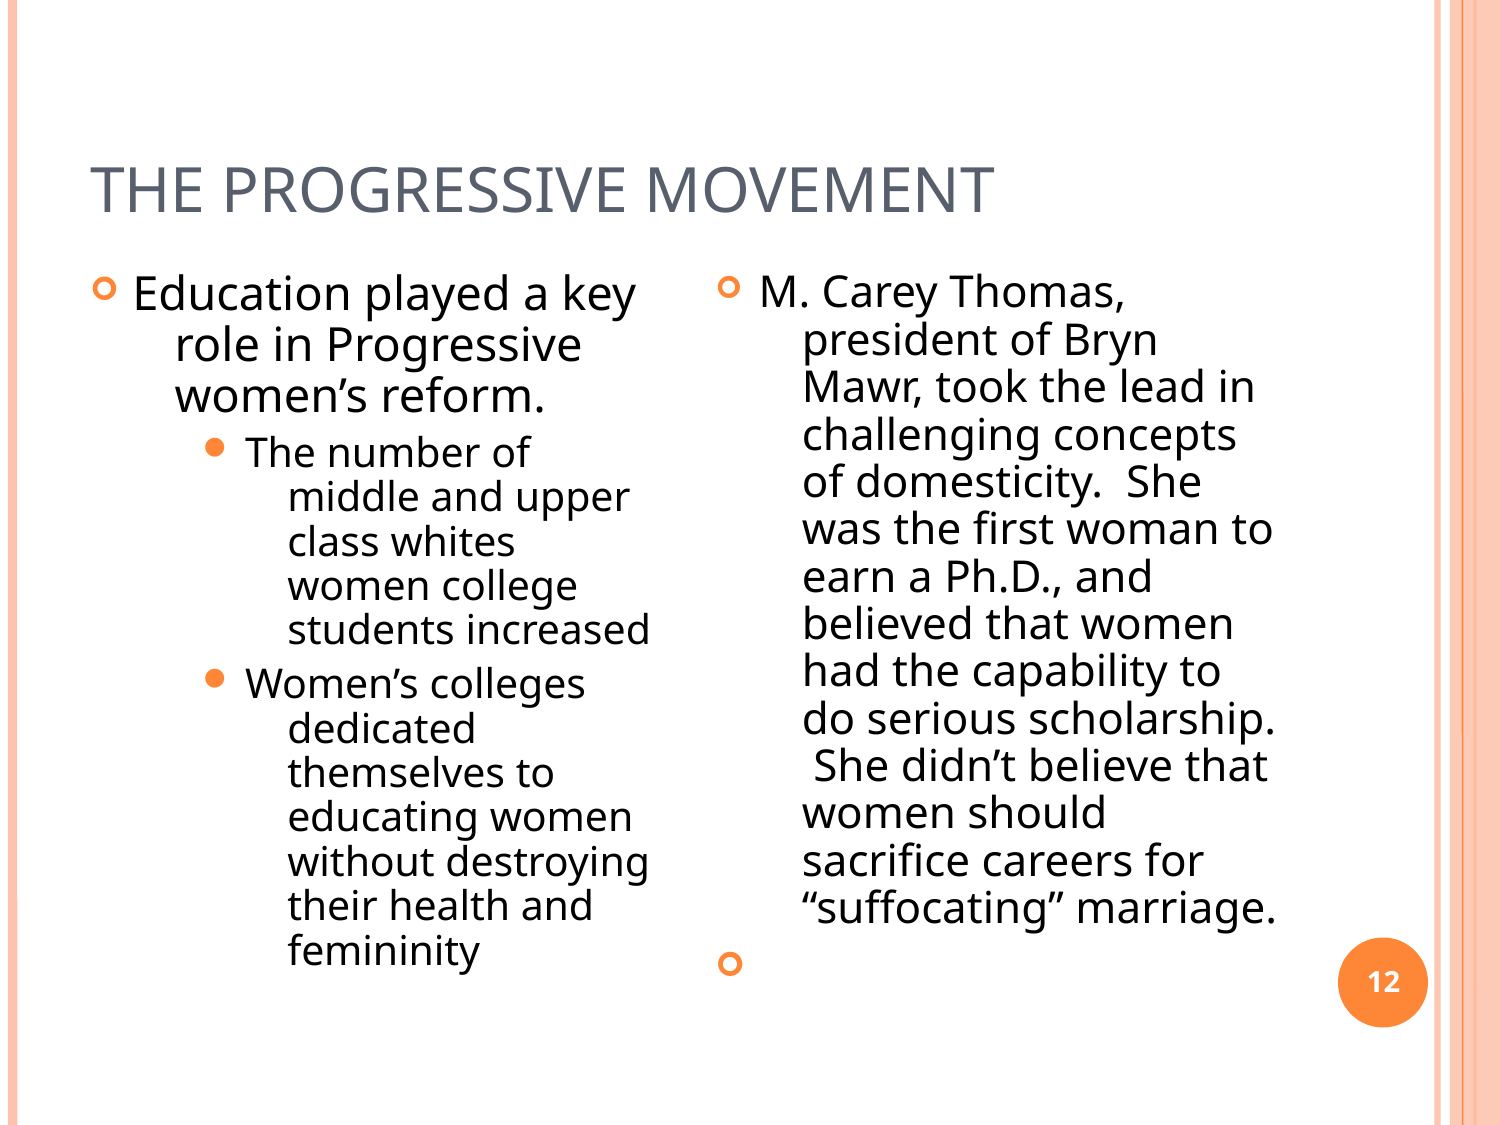

# The Progressive Movement
Education played a key role in Progressive women’s reform.
The number of middle and upper class whites women college students increased
Women’s colleges dedicated themselves to educating women without destroying their health and femininity
M. Carey Thomas, president of Bryn Mawr, took the lead in challenging concepts of domesticity. She was the first woman to earn a Ph.D., and believed that women had the capability to do serious scholarship. She didn’t believe that women should sacrifice careers for “suffocating” marriage.